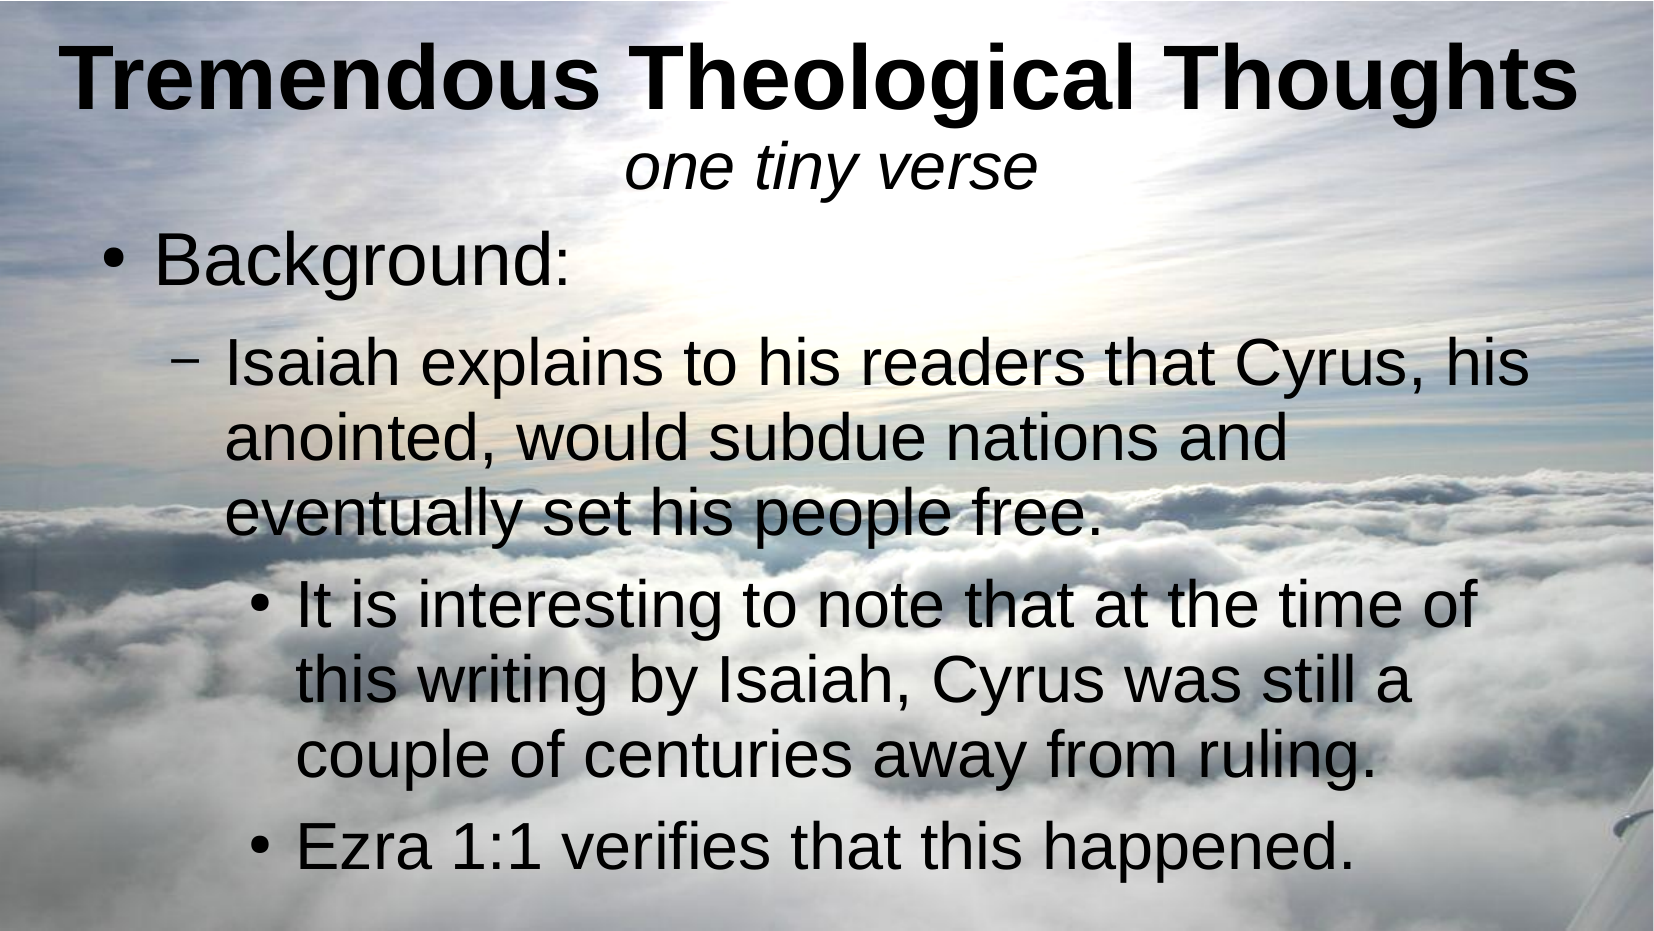

# Tremendous Theological Thoughts one tiny verse
Background:
Isaiah explains to his readers that Cyrus, his anointed, would subdue nations and eventually set his people free.
It is interesting to note that at the time of this writing by Isaiah, Cyrus was still a couple of centuries away from ruling.
Ezra 1:1 verifies that this happened.